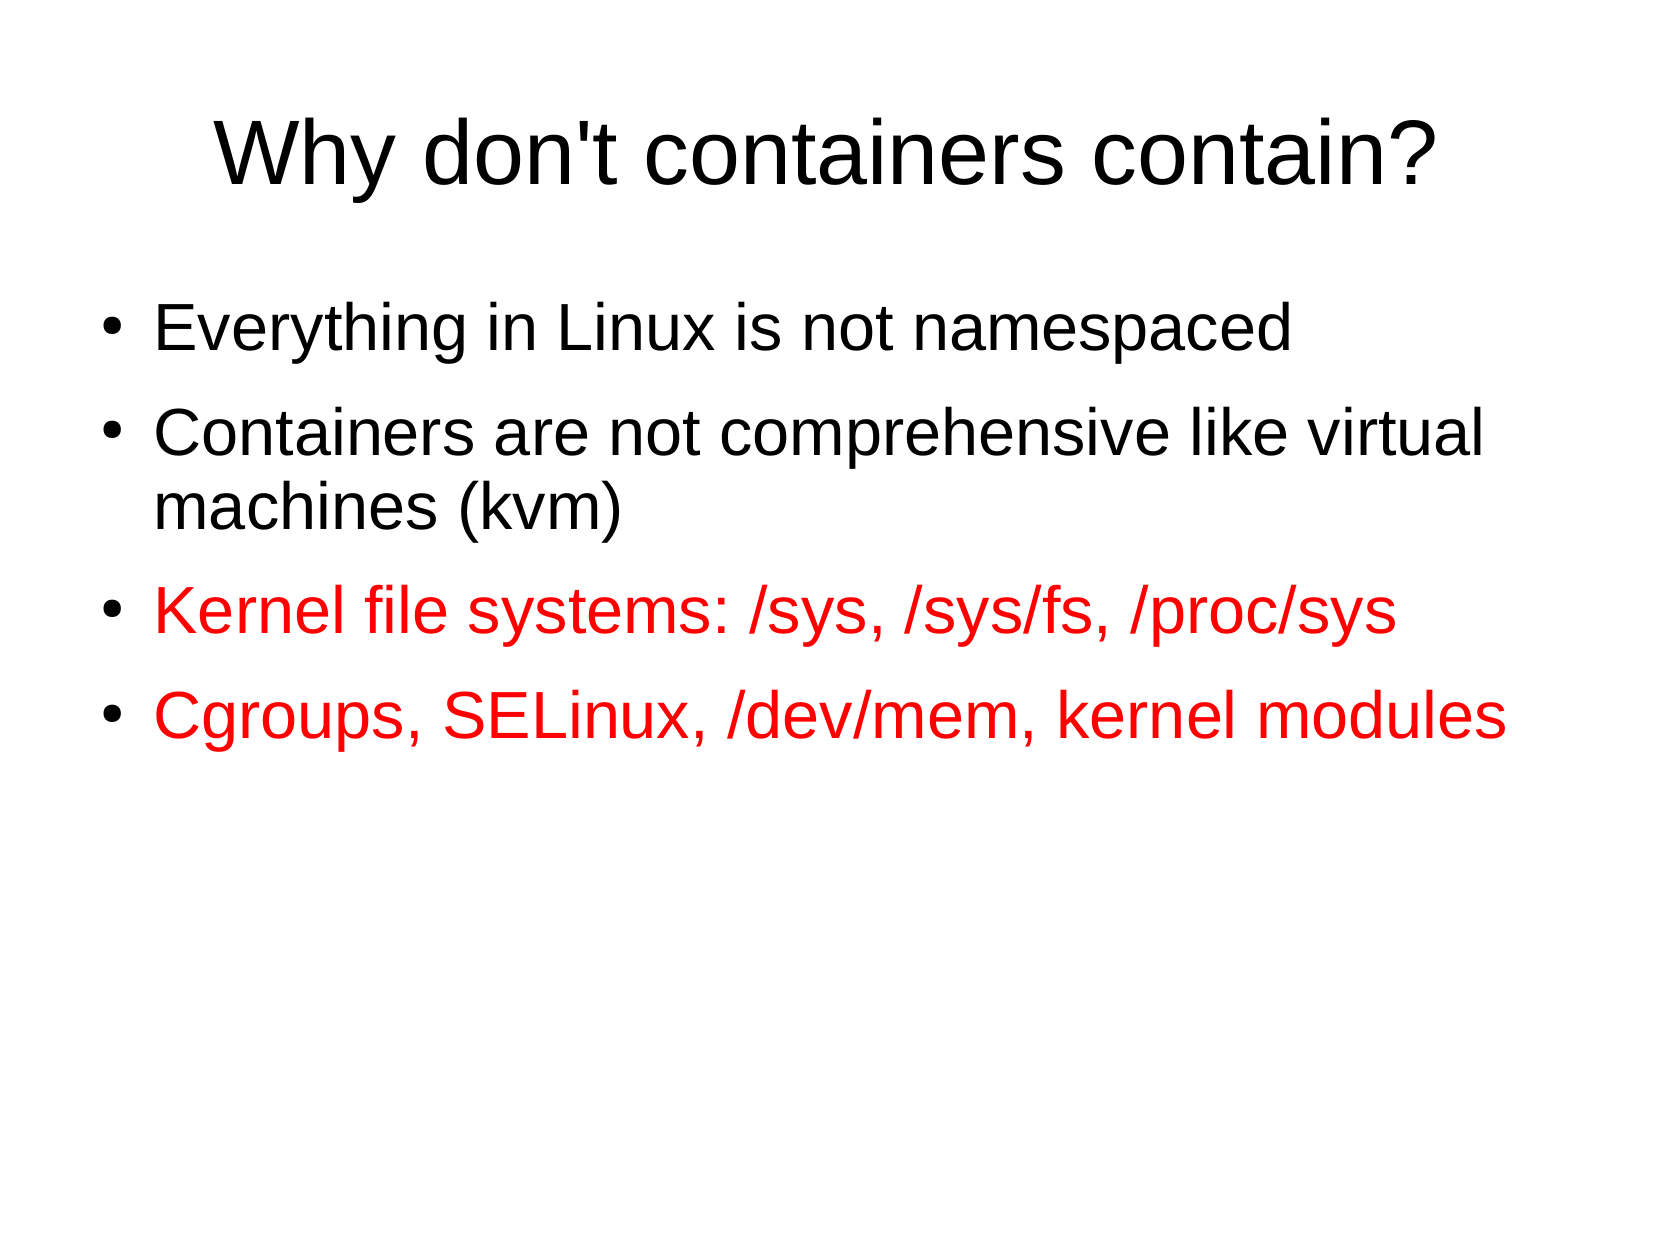

# Why don't containers contain?
Everything in Linux is not namespaced
Containers are not comprehensive like virtual machines (kvm)
Kernel file systems: /sys, /sys/fs, /proc/sys
Cgroups, SELinux, /dev/mem, kernel modules